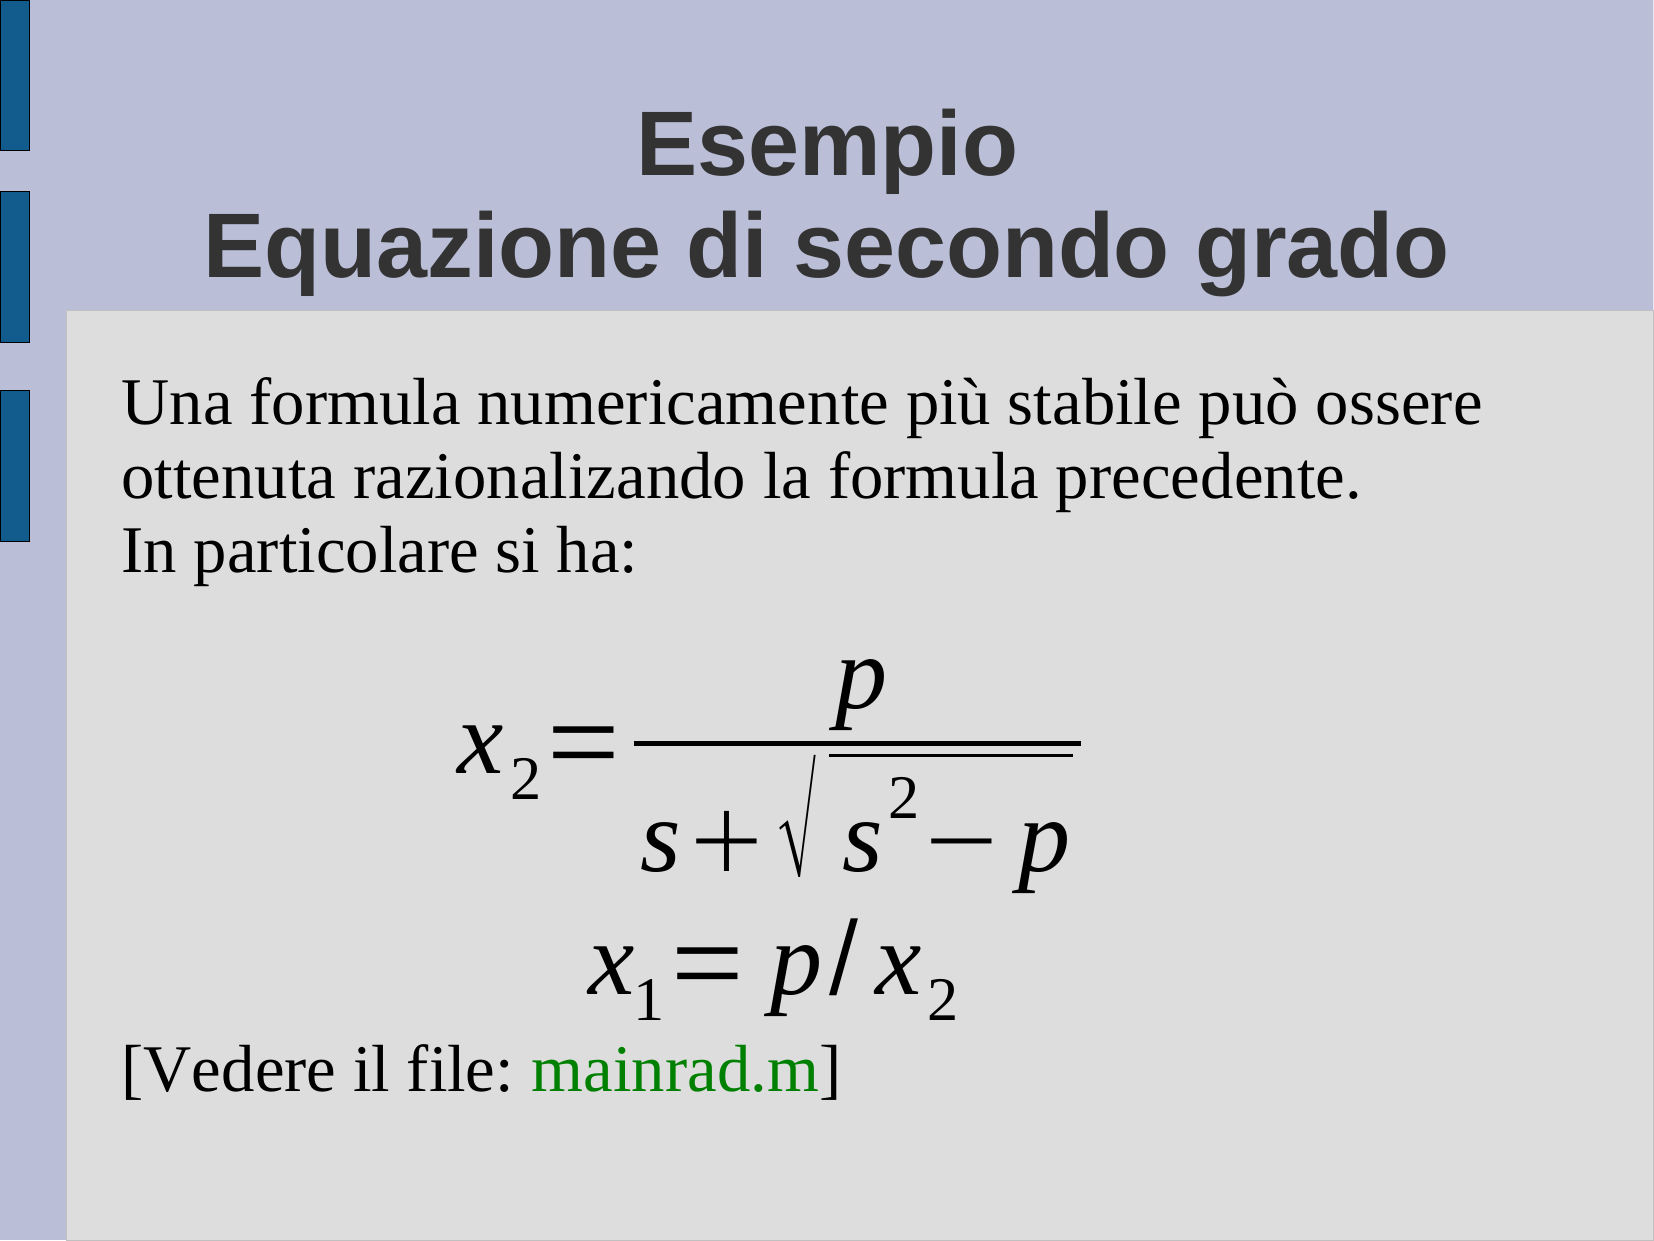

# Esempio Equazione di secondo grado
Una formula numericamente più stabile può ossere ottenuta razionalizando la formula precedente.
In particolare si ha:
[Vedere il file: mainrad.m]